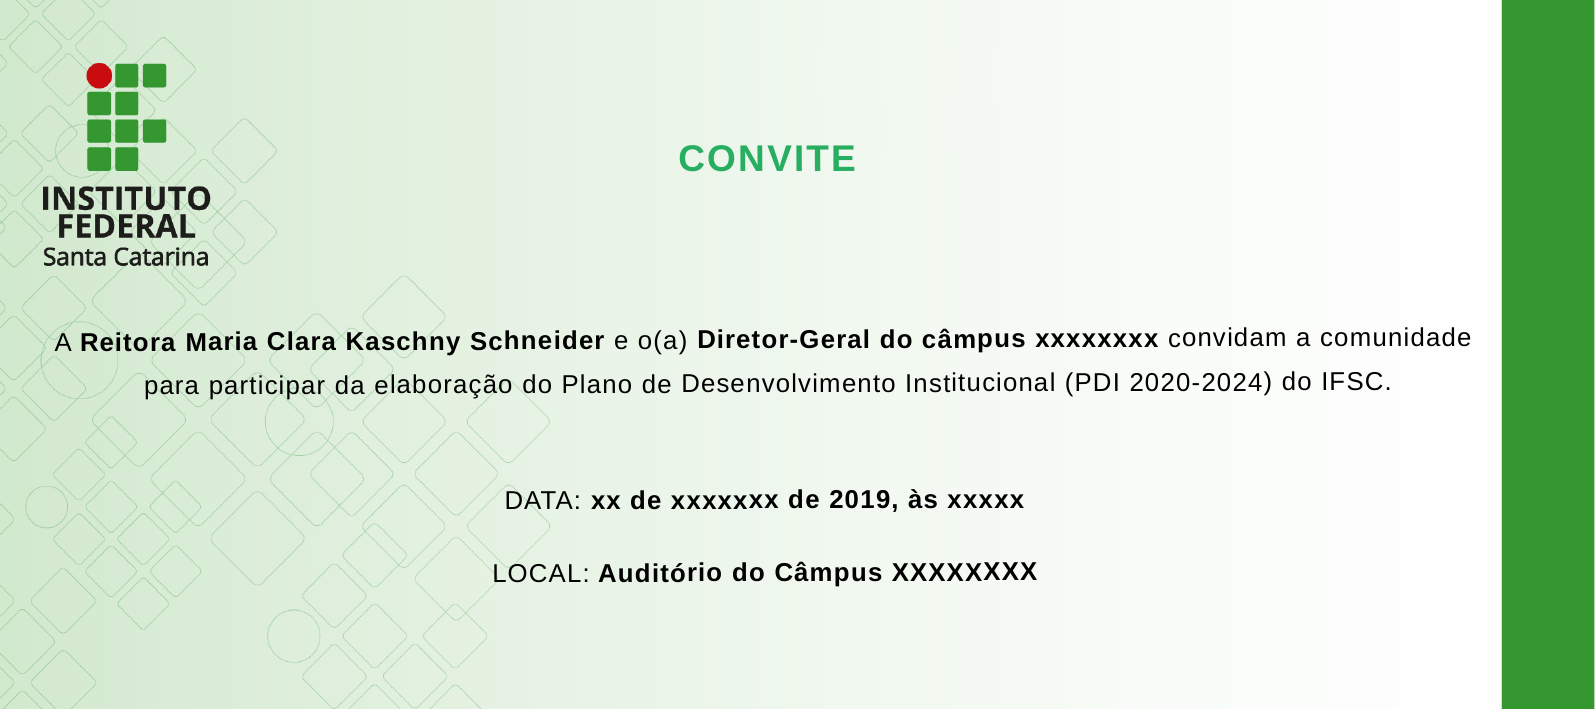

# CONVITE
A Reitora Maria Clara Kaschny Schneider e o(a) Diretor-Geral do câmpus xxxxxxxx convidam a comunidade para participar da elaboração do Plano de Desenvolvimento Institucional (PDI 2020-2024) do IFSC.
DATA: xx de xxxxxxx de 2019, às xxxxx
LOCAL: Auditório do Câmpus XXXXXXXX